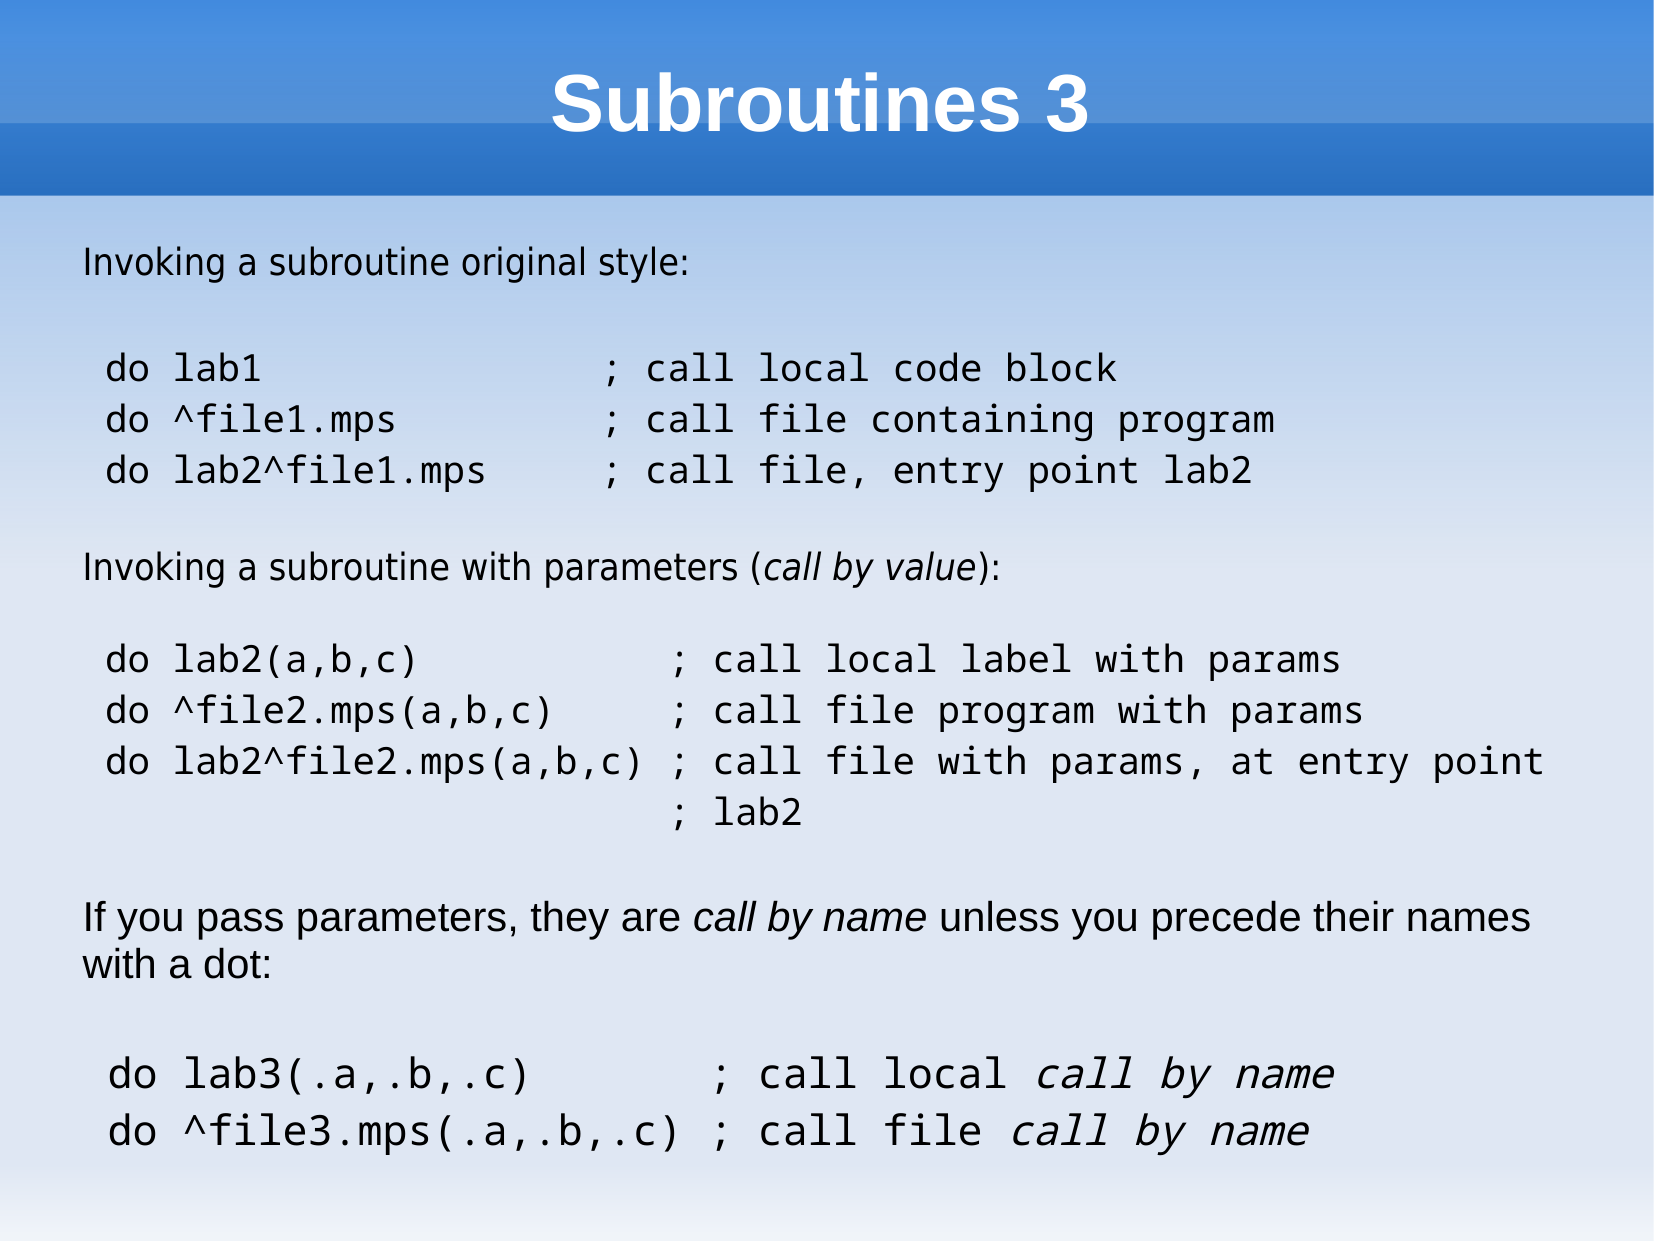

# Subroutines 3
Invoking a subroutine original style:
 do lab1 ; call local code block
 do ^file1.mps ; call file containing program
 do lab2^file1.mps ; call file, entry point lab2
Invoking a subroutine with parameters (call by value):
 do lab2(a,b,c) ; call local label with params
 do ^file2.mps(a,b,c) ; call file program with params
 do lab2^file2.mps(a,b,c) ; call file with params, at entry point
 ; lab2
If you pass parameters, they are call by name unless you precede their names with a dot:
 do lab3(.a,.b,.c) ; call local call by name
 do ^file3.mps(.a,.b,.c) ; call file call by name